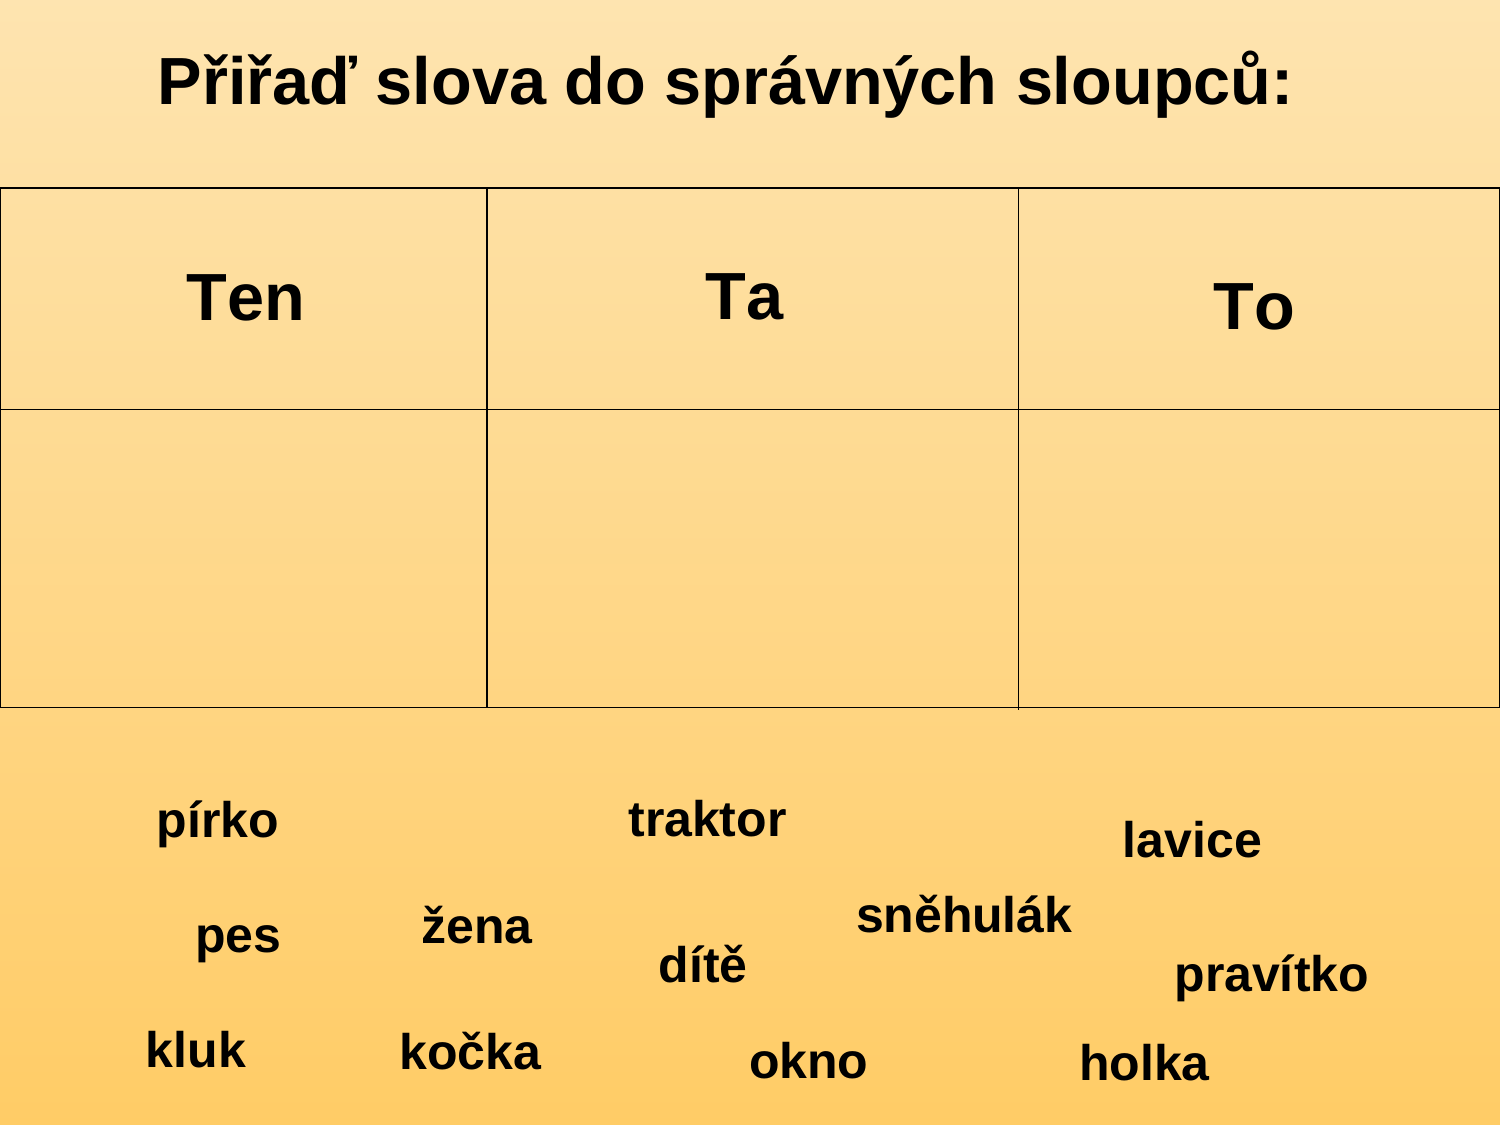

Přiřaď slova do správných sloupců:
Ta
Ten
To
traktor
pírko
lavice
sněhulák
žena
pes
dítě
pravítko
kluk
kočka
okno
holka
Ano, správně